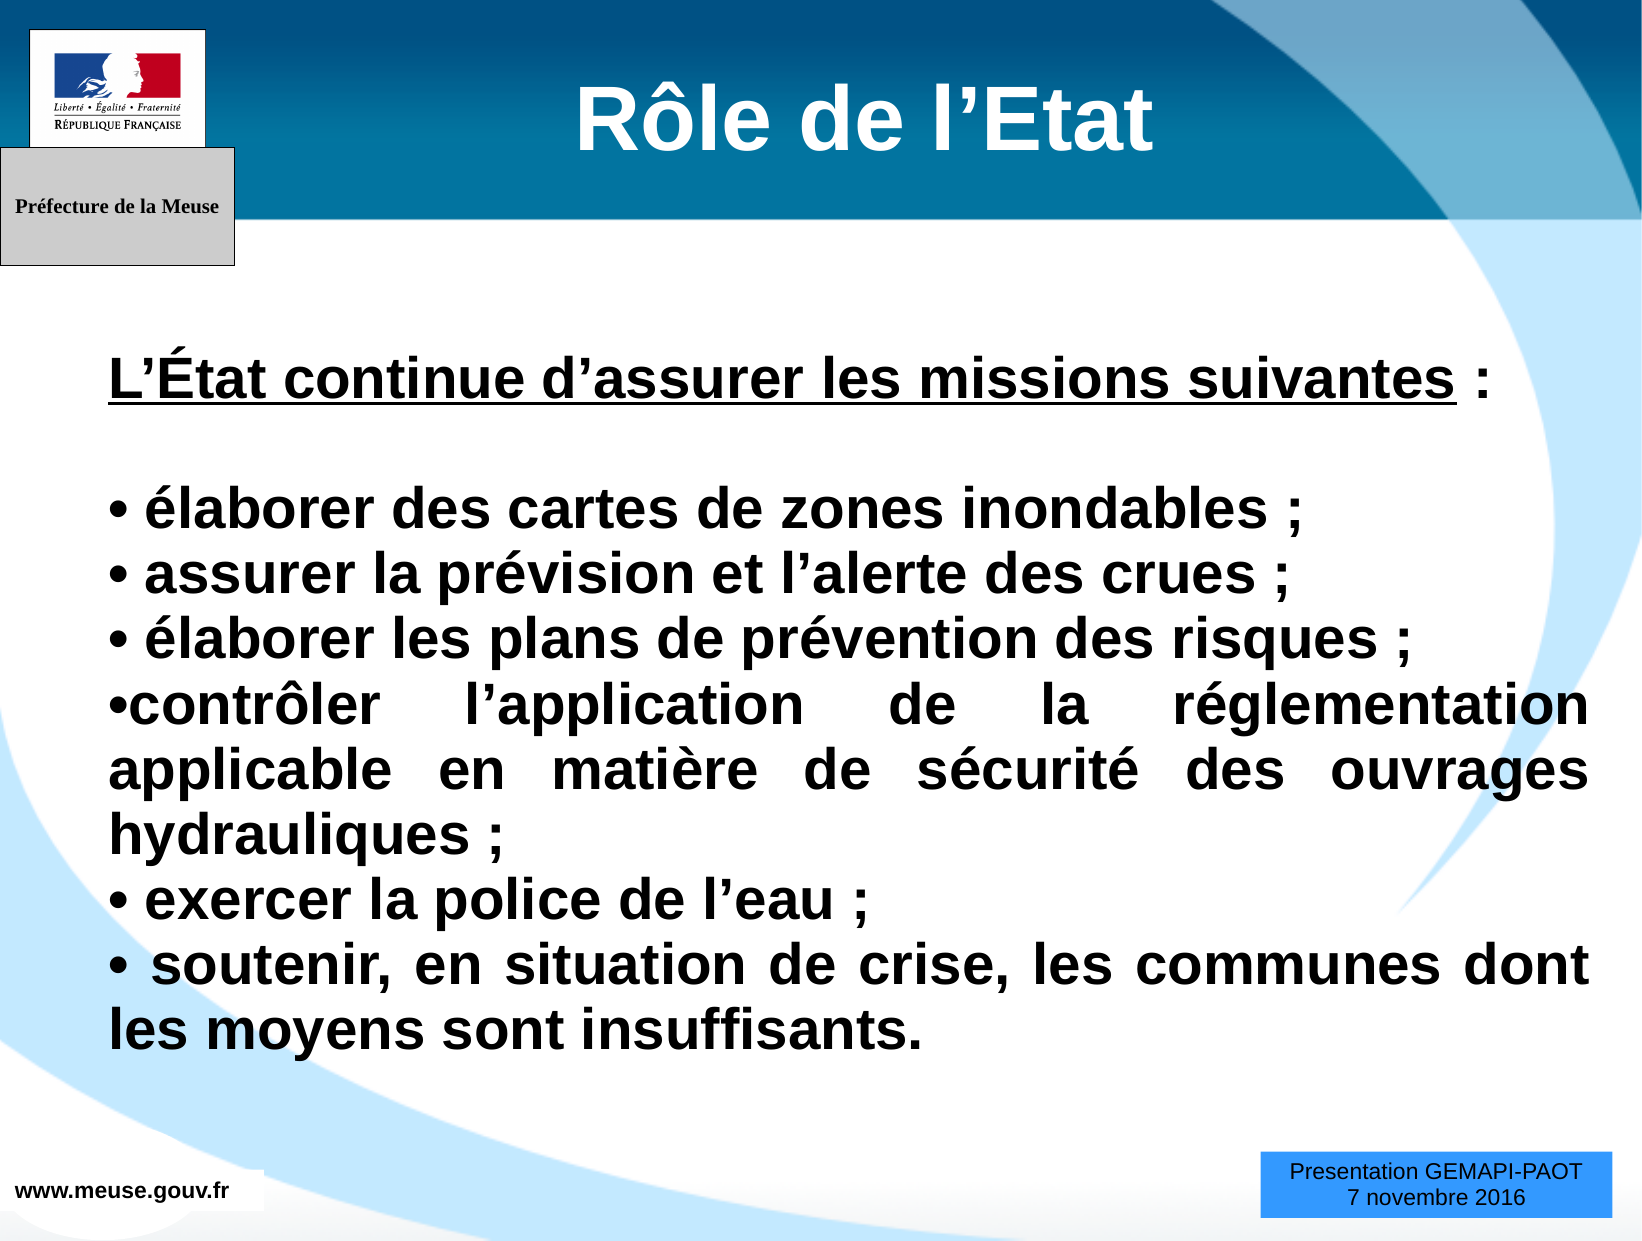

# Rôle de l’Etat
L’État continue d’assurer les missions suivantes :
• élaborer des cartes de zones inondables ;
• assurer la prévision et l’alerte des crues ;
• élaborer les plans de prévention des risques ;
•contrôler l’application de la réglementation applicable en matière de sécurité des ouvrages hydrauliques ;
• exercer la police de l’eau ;
• soutenir, en situation de crise, les communes dont les moyens sont insuffisants.